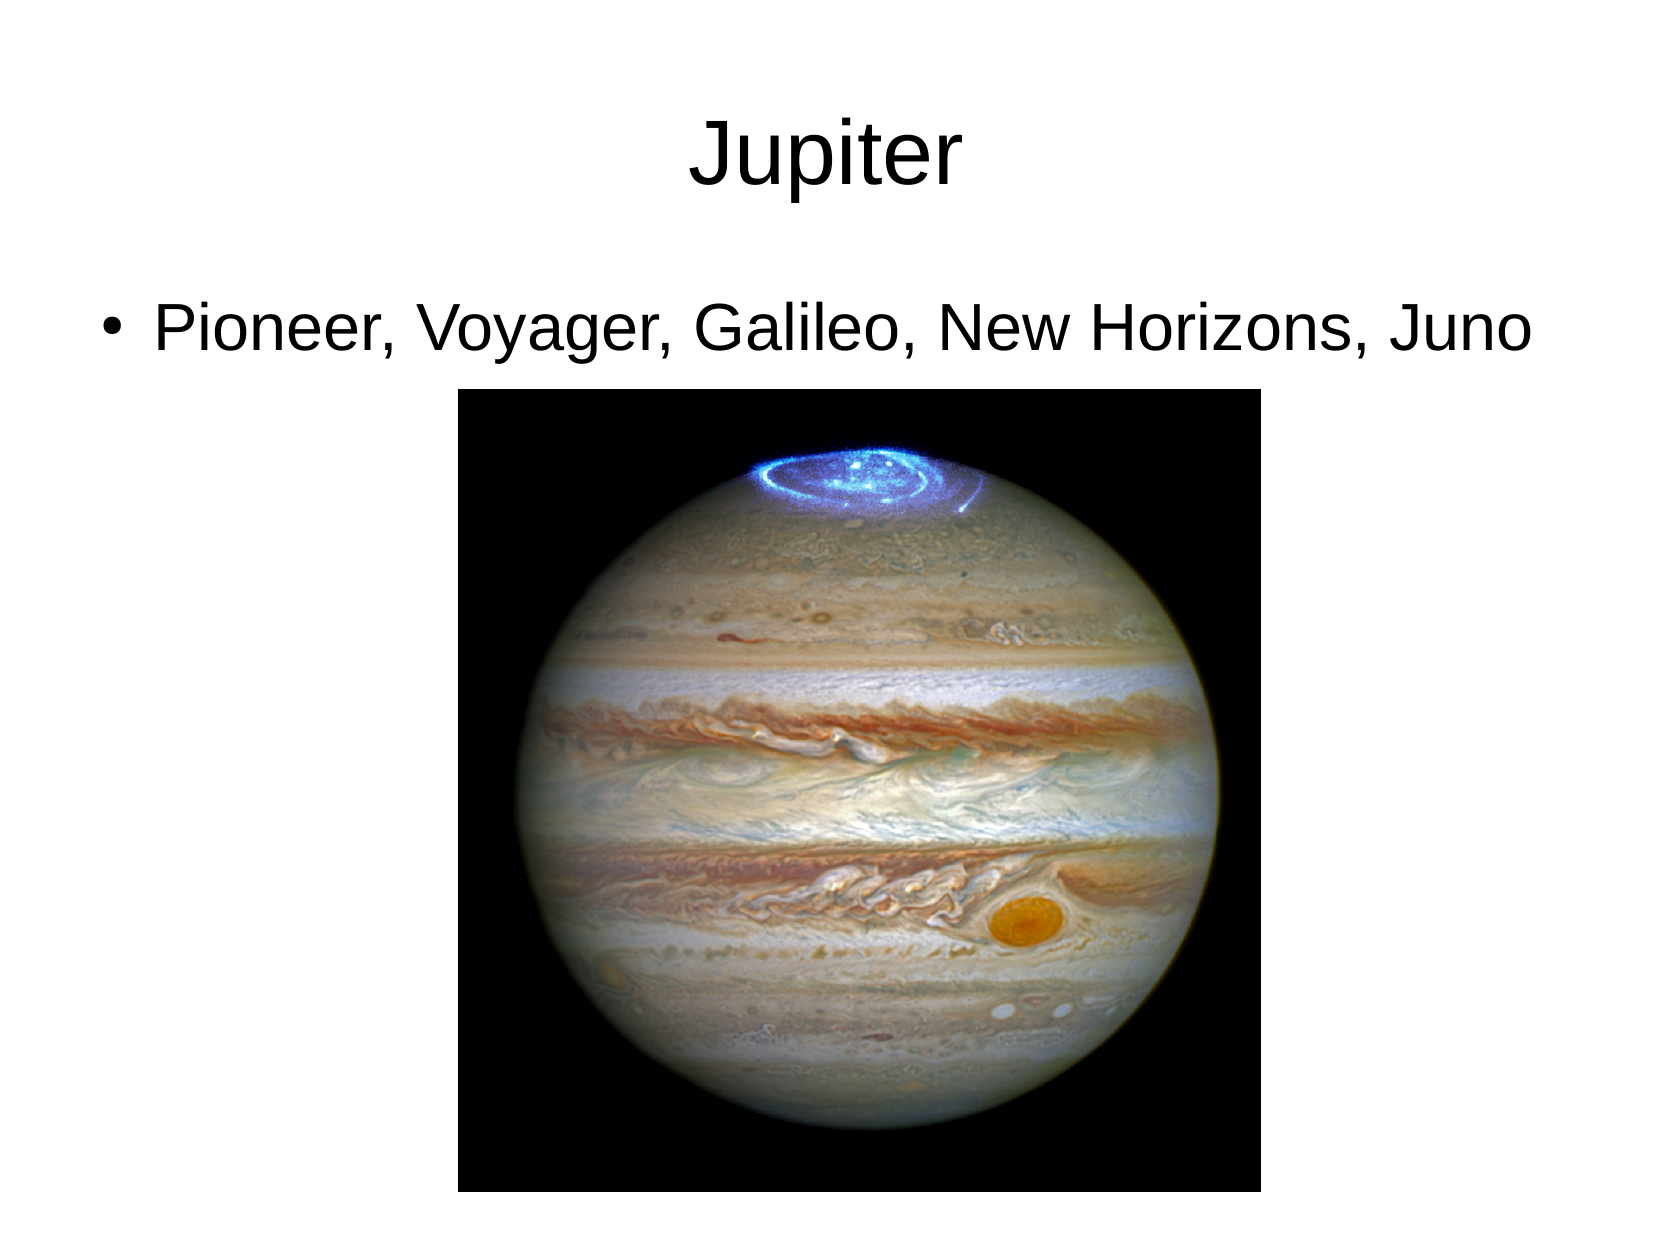

# Jupiter
Pioneer, Voyager, Galileo, New Horizons, Juno